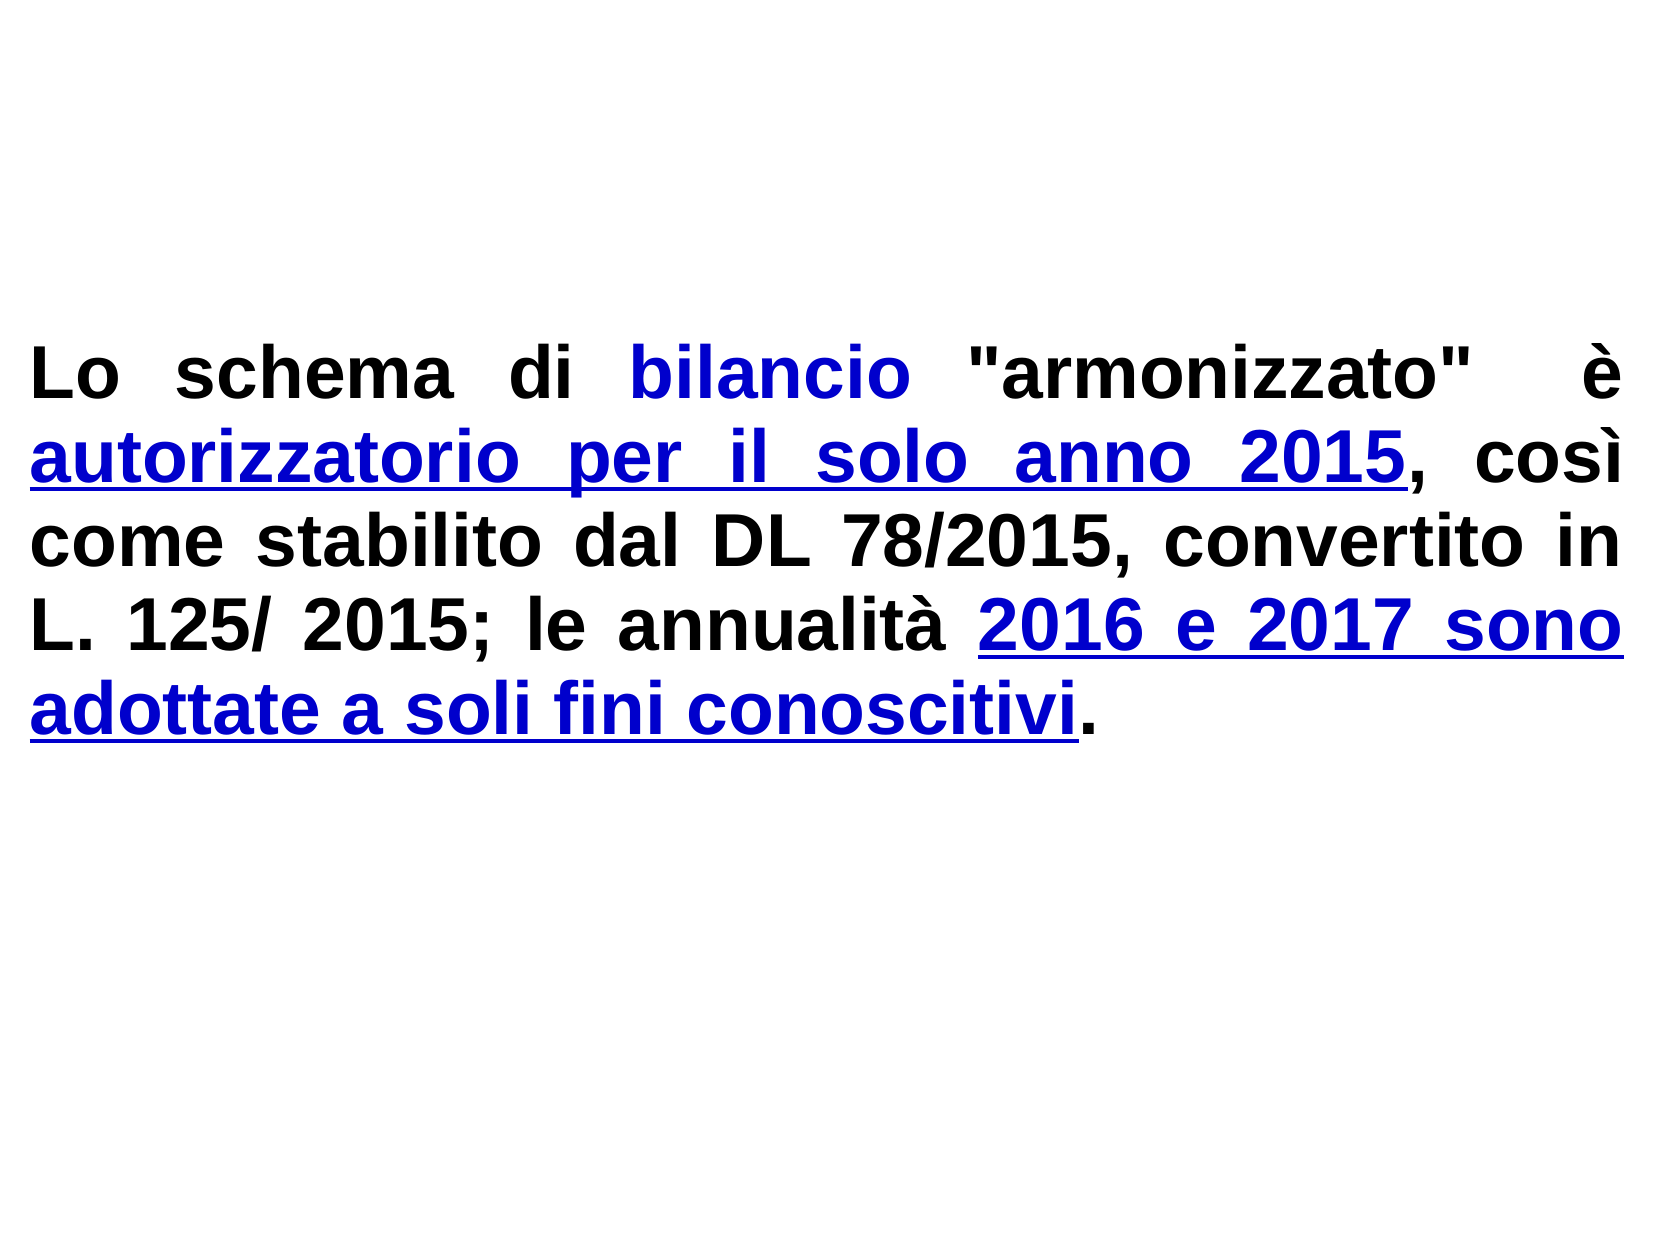

# Lo schema di bilancio "armonizzato" è autorizzatorio per il solo anno 2015, così come stabilito dal DL 78/2015, convertito in L. 125/ 2015; le annualità 2016 e 2017 sono adottate a soli fini conoscitivi.